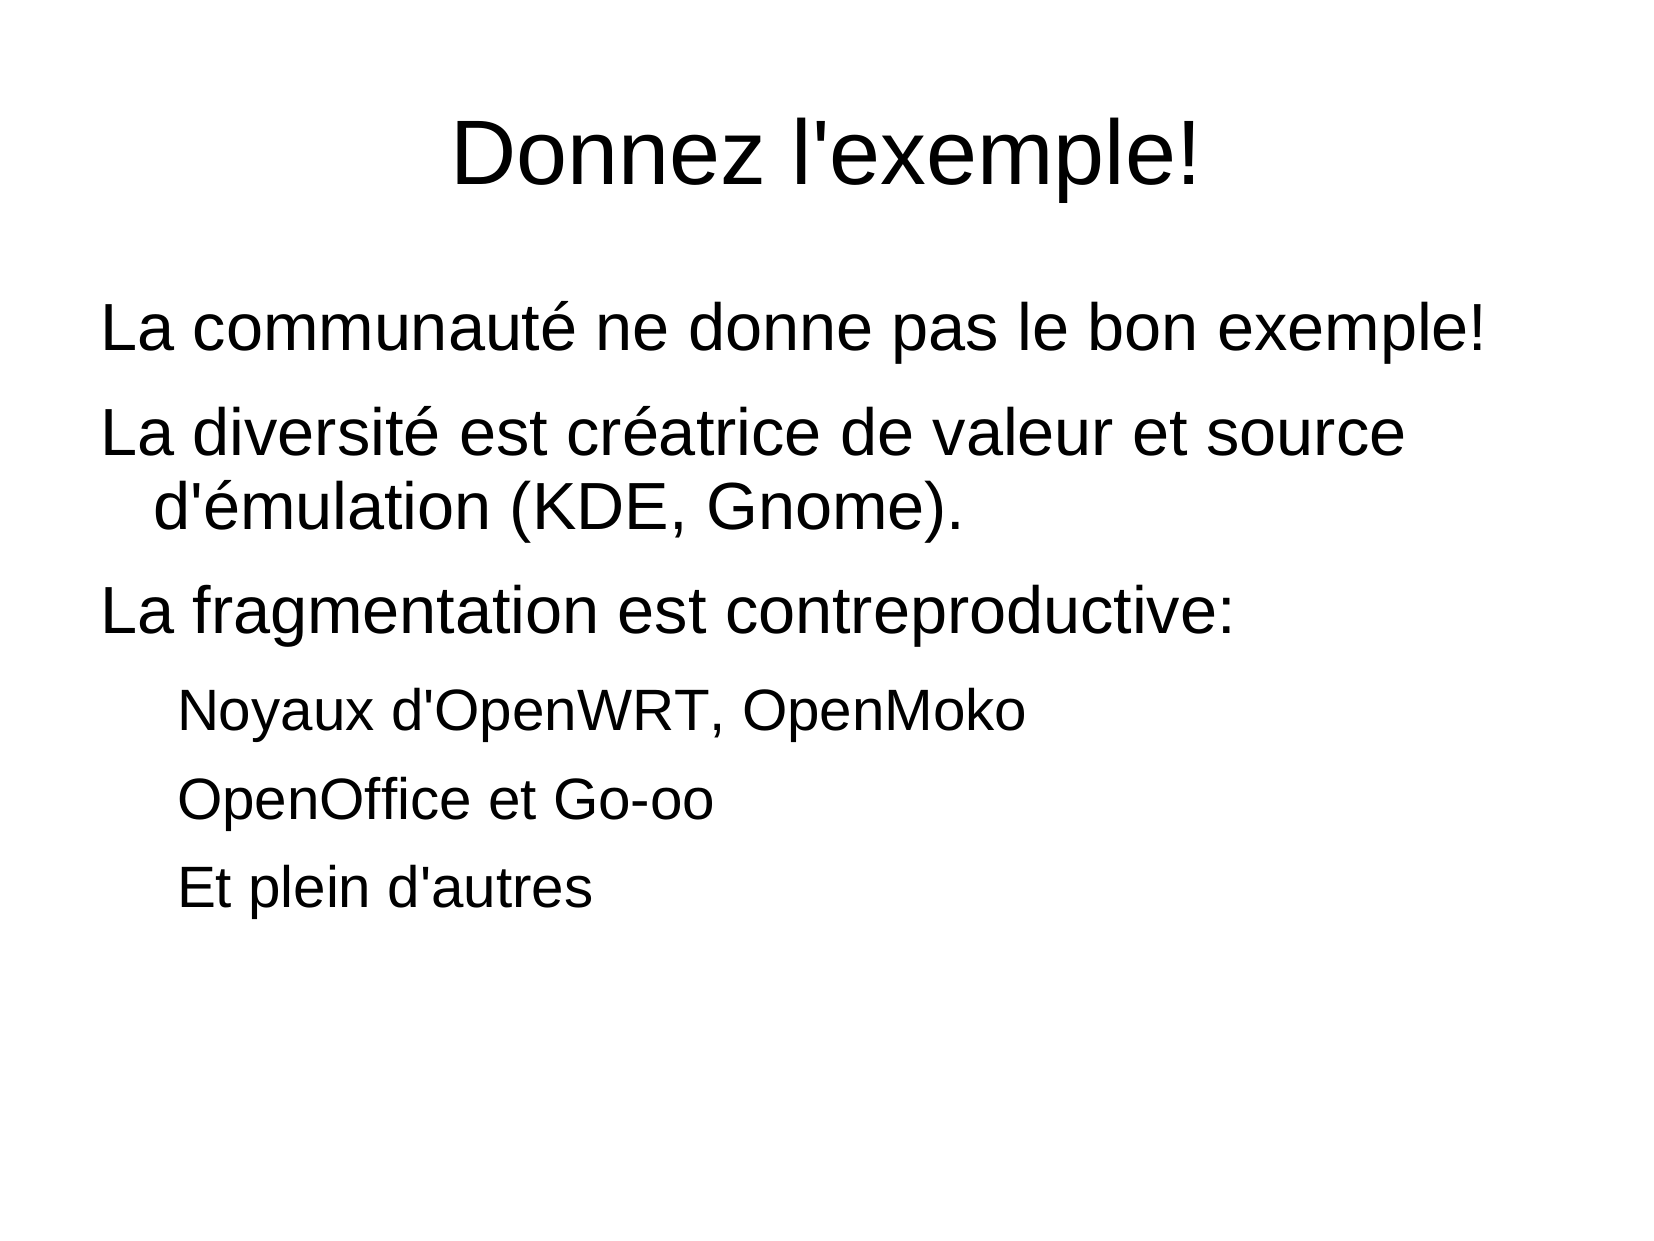

# Donnez l'exemple!
La communauté ne donne pas le bon exemple!
La diversité est créatrice de valeur et source d'émulation (KDE, Gnome).
La fragmentation est contreproductive:
Noyaux d'OpenWRT, OpenMoko
OpenOffice et Go-oo
Et plein d'autres